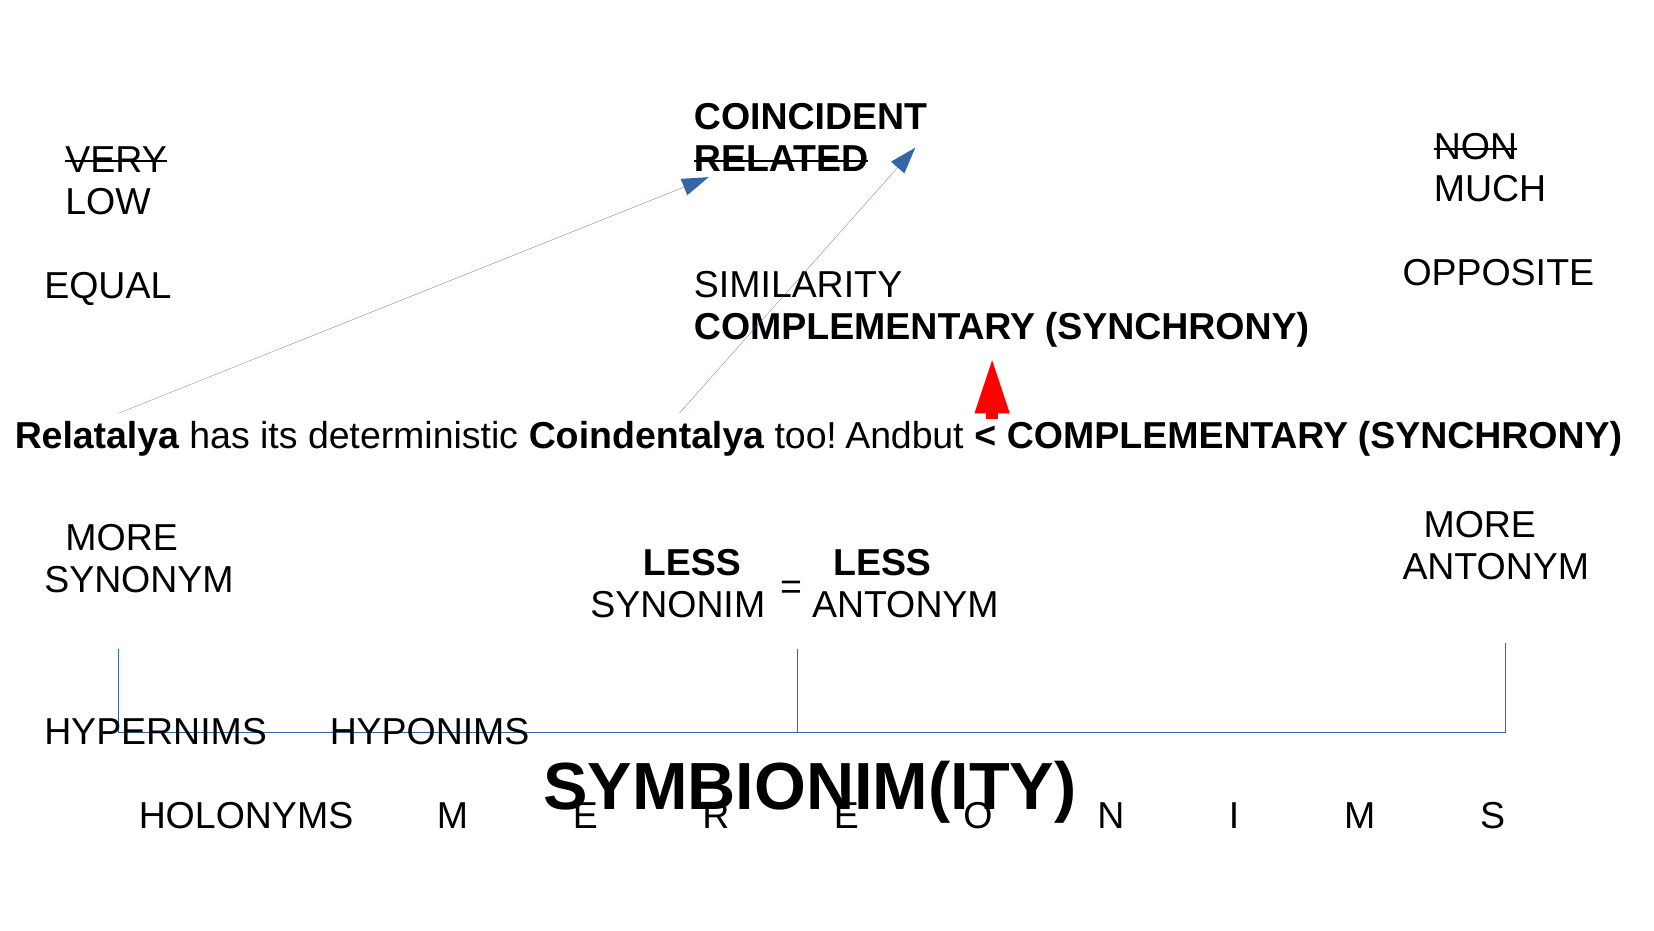

COINCIDENT
RELATED
SIMILARITY
COMPLEMENTARY (SYNCHRONY)
 NON
 MUCH
OPPOSITE
 MORE
ANTONYM
 VERY
 LOW
EQUAL
 MORE
SYNONYM
Relatalya has its deterministic Coindentalya too! Andbut < COMPLEMENTARY (SYNCHRONY)
 LESS
 SYNONIM
 LESS ANTONYM
=
HYPERNIMS HYPONIMS
 HOLONYMS M E R E O N I M S
 SYMBIONIM(ITY)